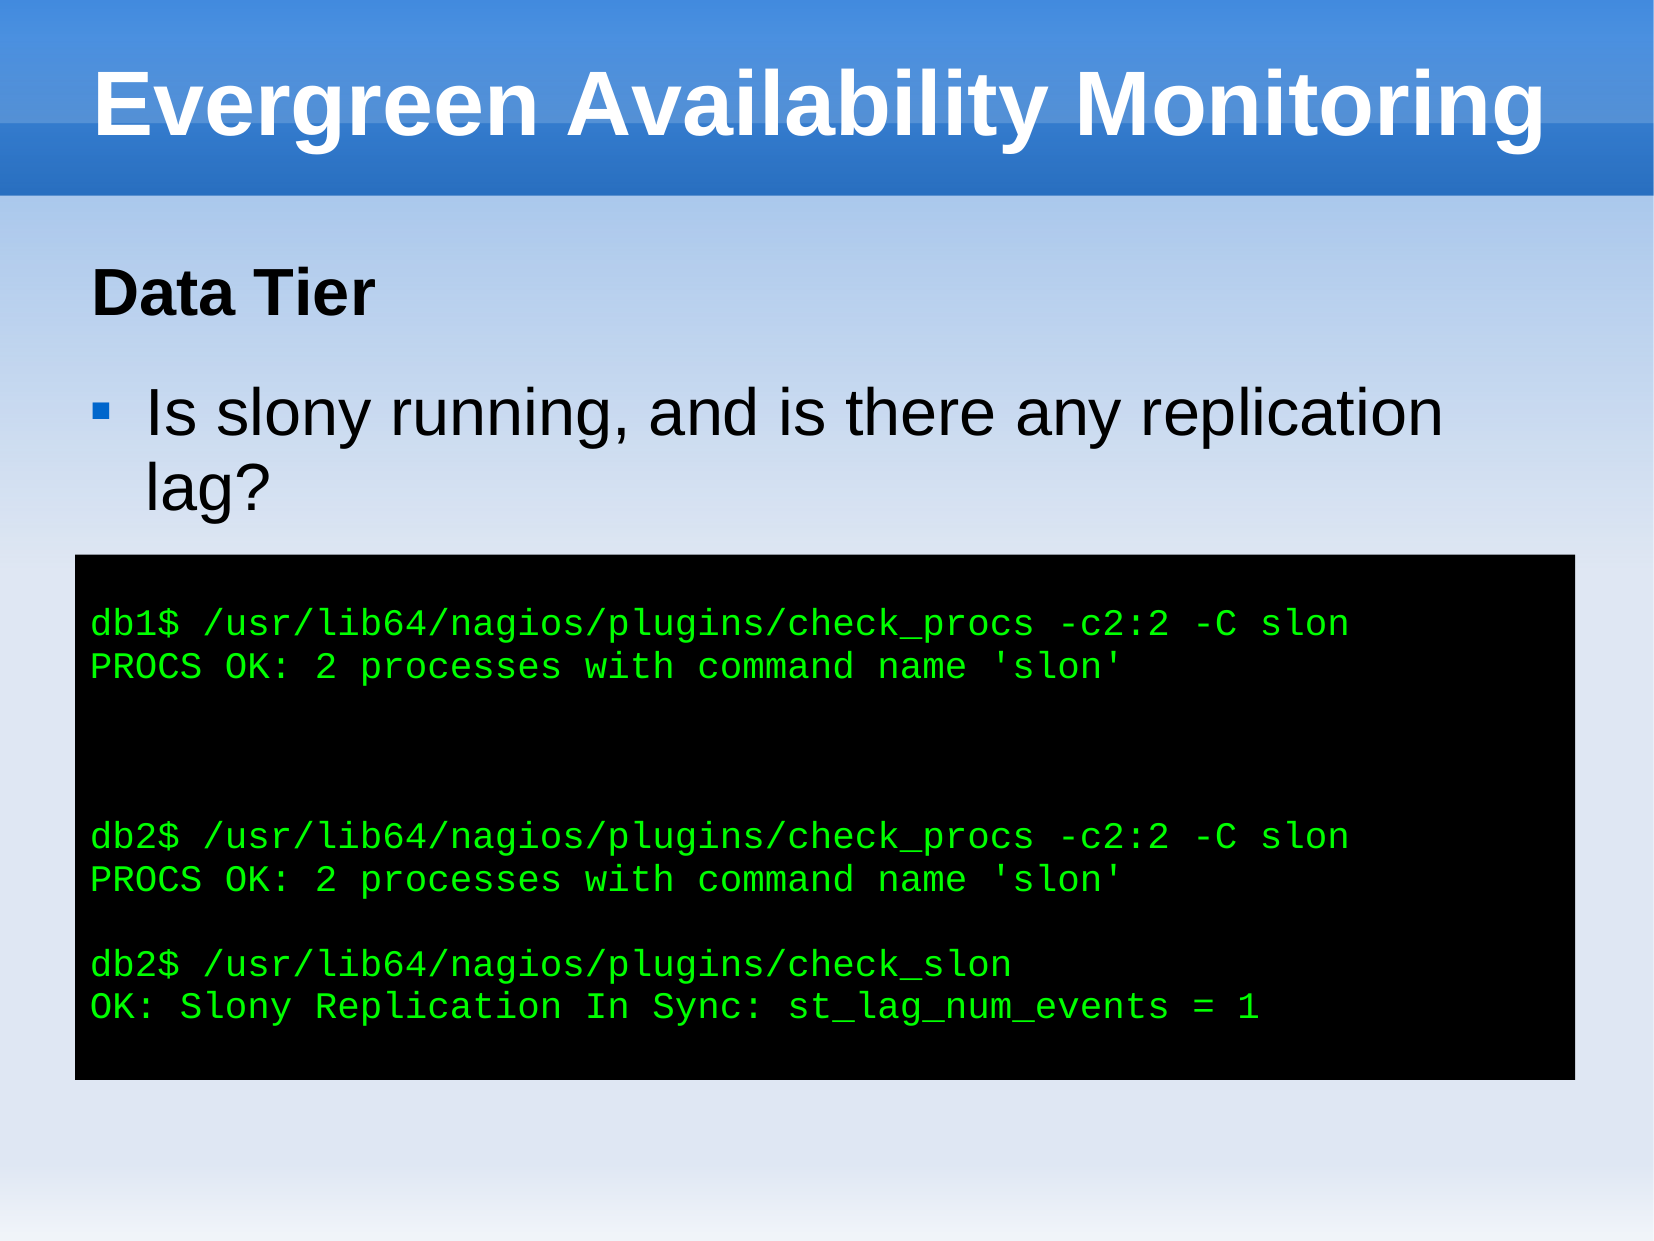

# Evergreen Availability Monitoring
Data Tier
Is slony running, and is there any replication lag?
db1$ /usr/lib64/nagios/plugins/check_procs -c2:2 -C slon
PROCS OK: 2 processes with command name 'slon'
db2$ /usr/lib64/nagios/plugins/check_procs -c2:2 -C slon
PROCS OK: 2 processes with command name 'slon'
db2$ /usr/lib64/nagios/plugins/check_slon
OK: Slony Replication In Sync: st_lag_num_events = 1